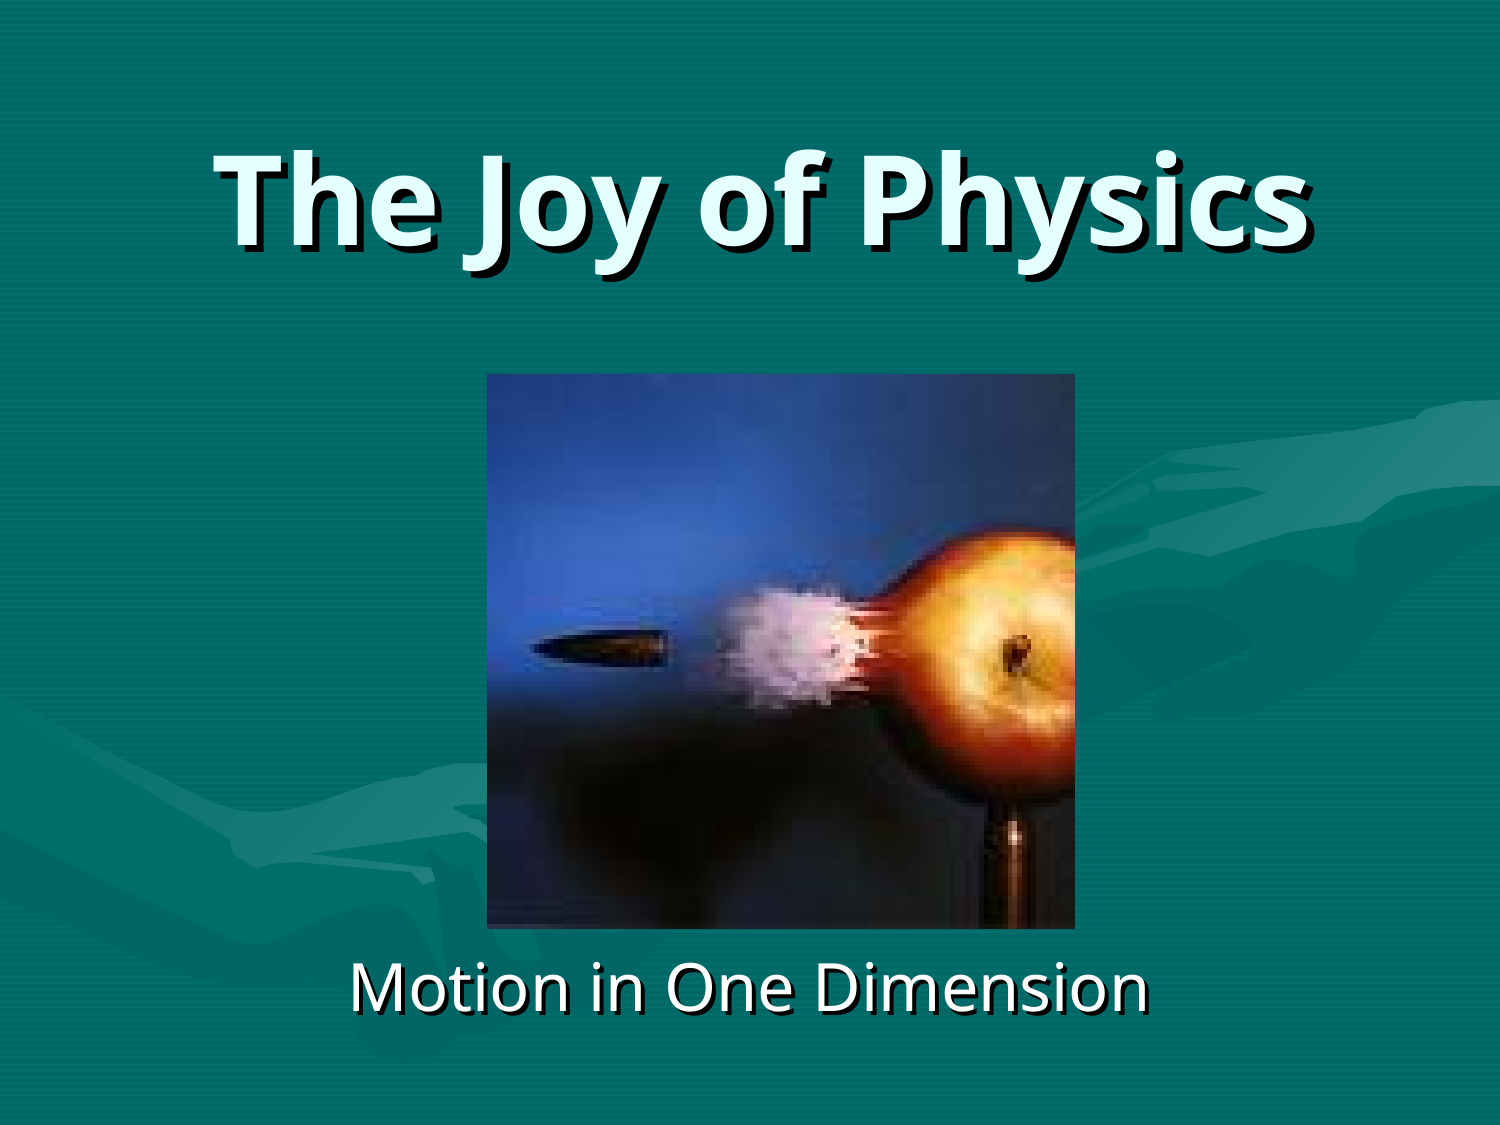

The Joy of Physics
Motion in One Dimension